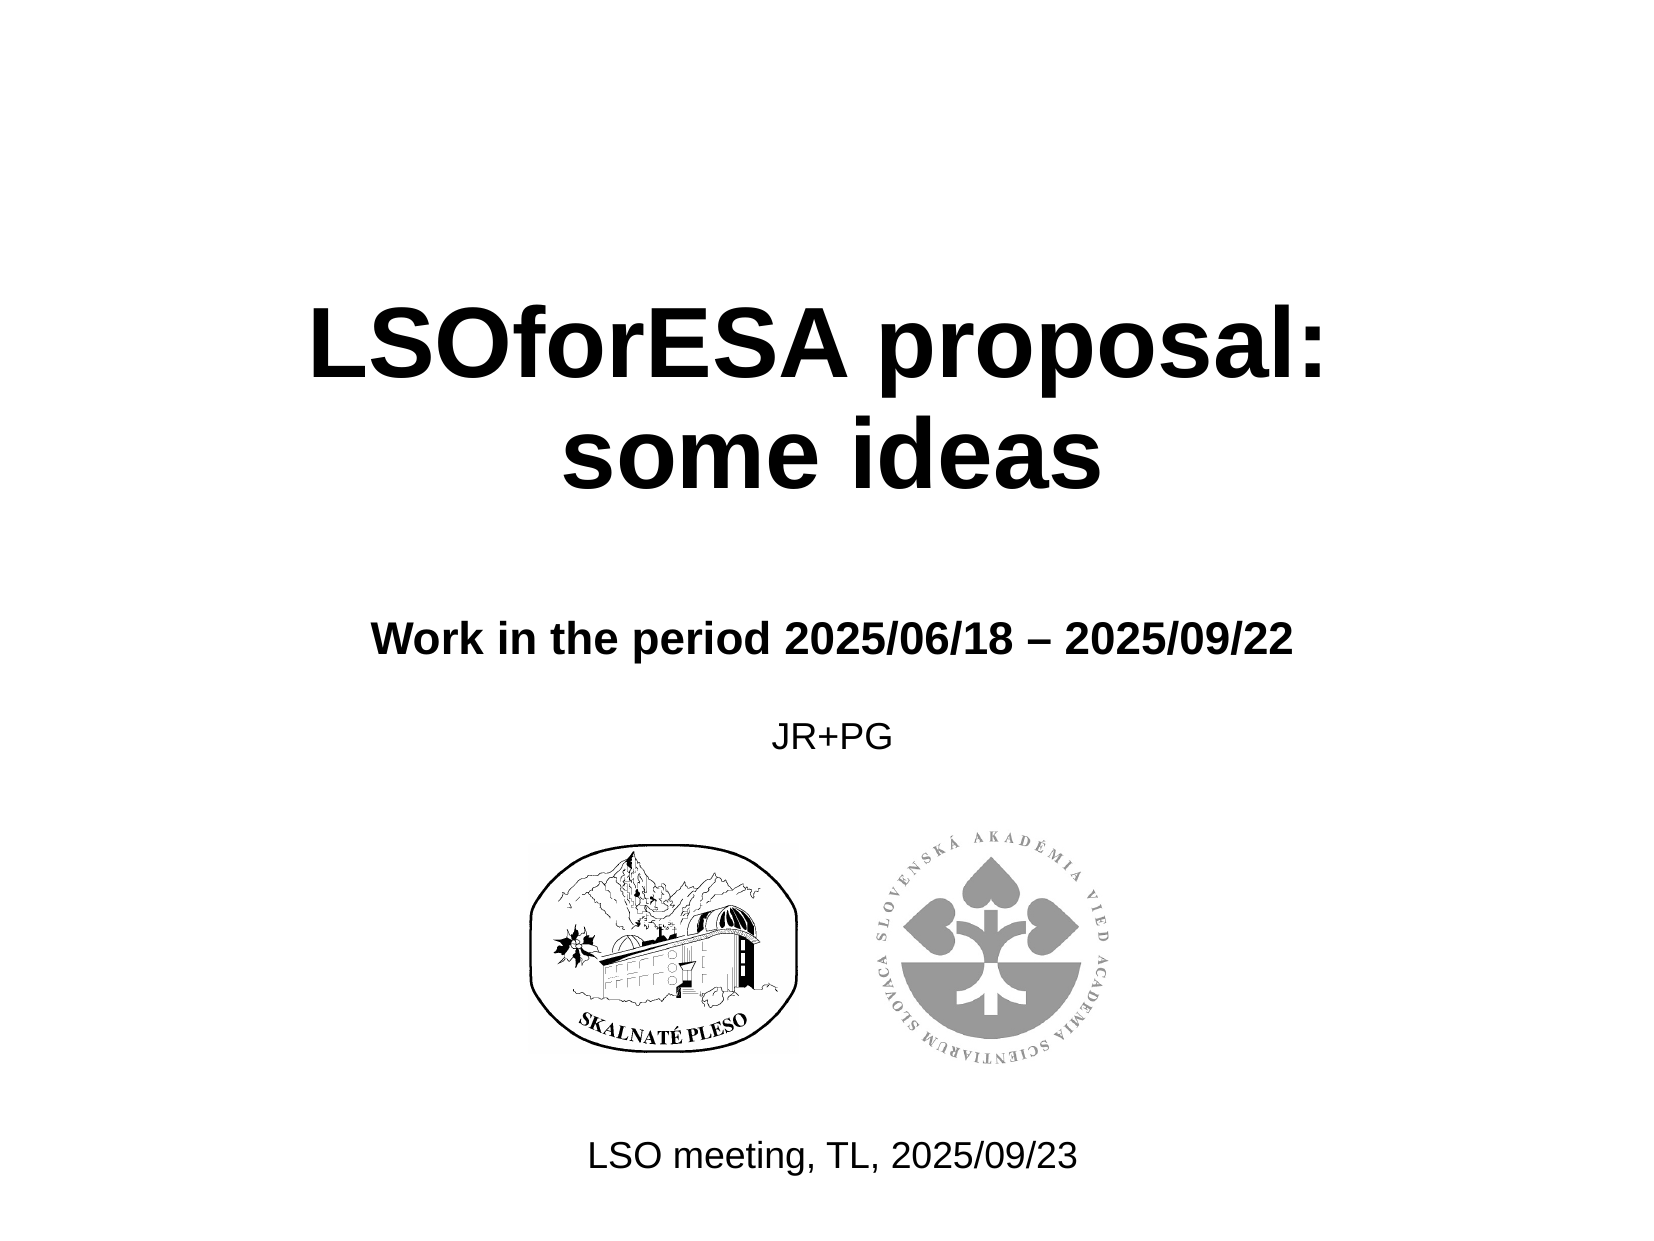

# LSOforESA proposal:
some ideas
Work in the period 2025/06/18 – 2025/09/22
JR+PG
LSO meeting, TL, 2025/09/23